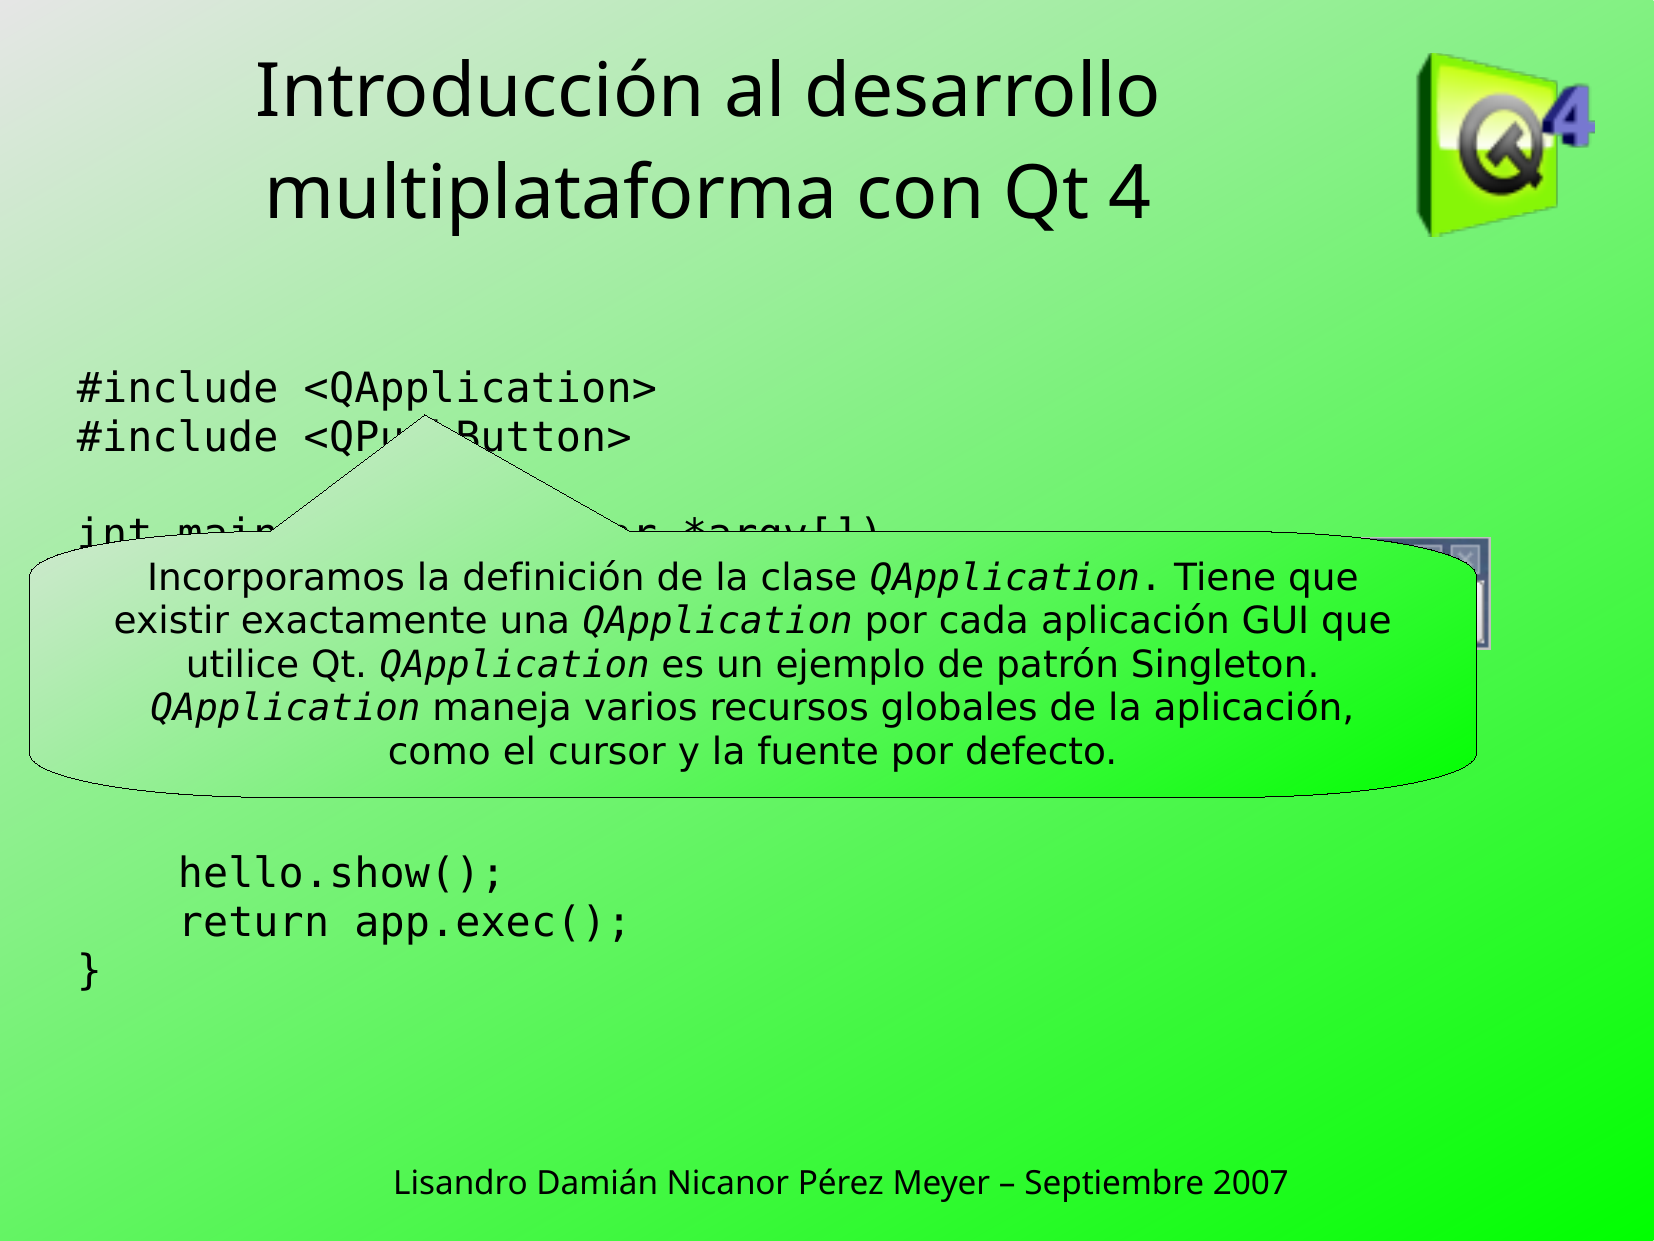

# Introducción al desarrollo multiplataforma con Qt 4
#include <QApplication>
#include <QPushButton>
int main(int argc, char *argv[])
{
 QApplication app(argc, argv);
 QPushButton hello("¡Hola mundo!");
 hello.resize(100, 30);
 hello.show();
 return app.exec();
}
Incorporamos la definición de la clase QApplication. Tiene que existir exactamente una QApplication por cada aplicación GUI que utilice Qt. QApplication es un ejemplo de patrón Singleton.
QApplication maneja varios recursos globales de la aplicación, como el cursor y la fuente por defecto.
Lisandro Damián Nicanor Pérez Meyer – Septiembre 2007